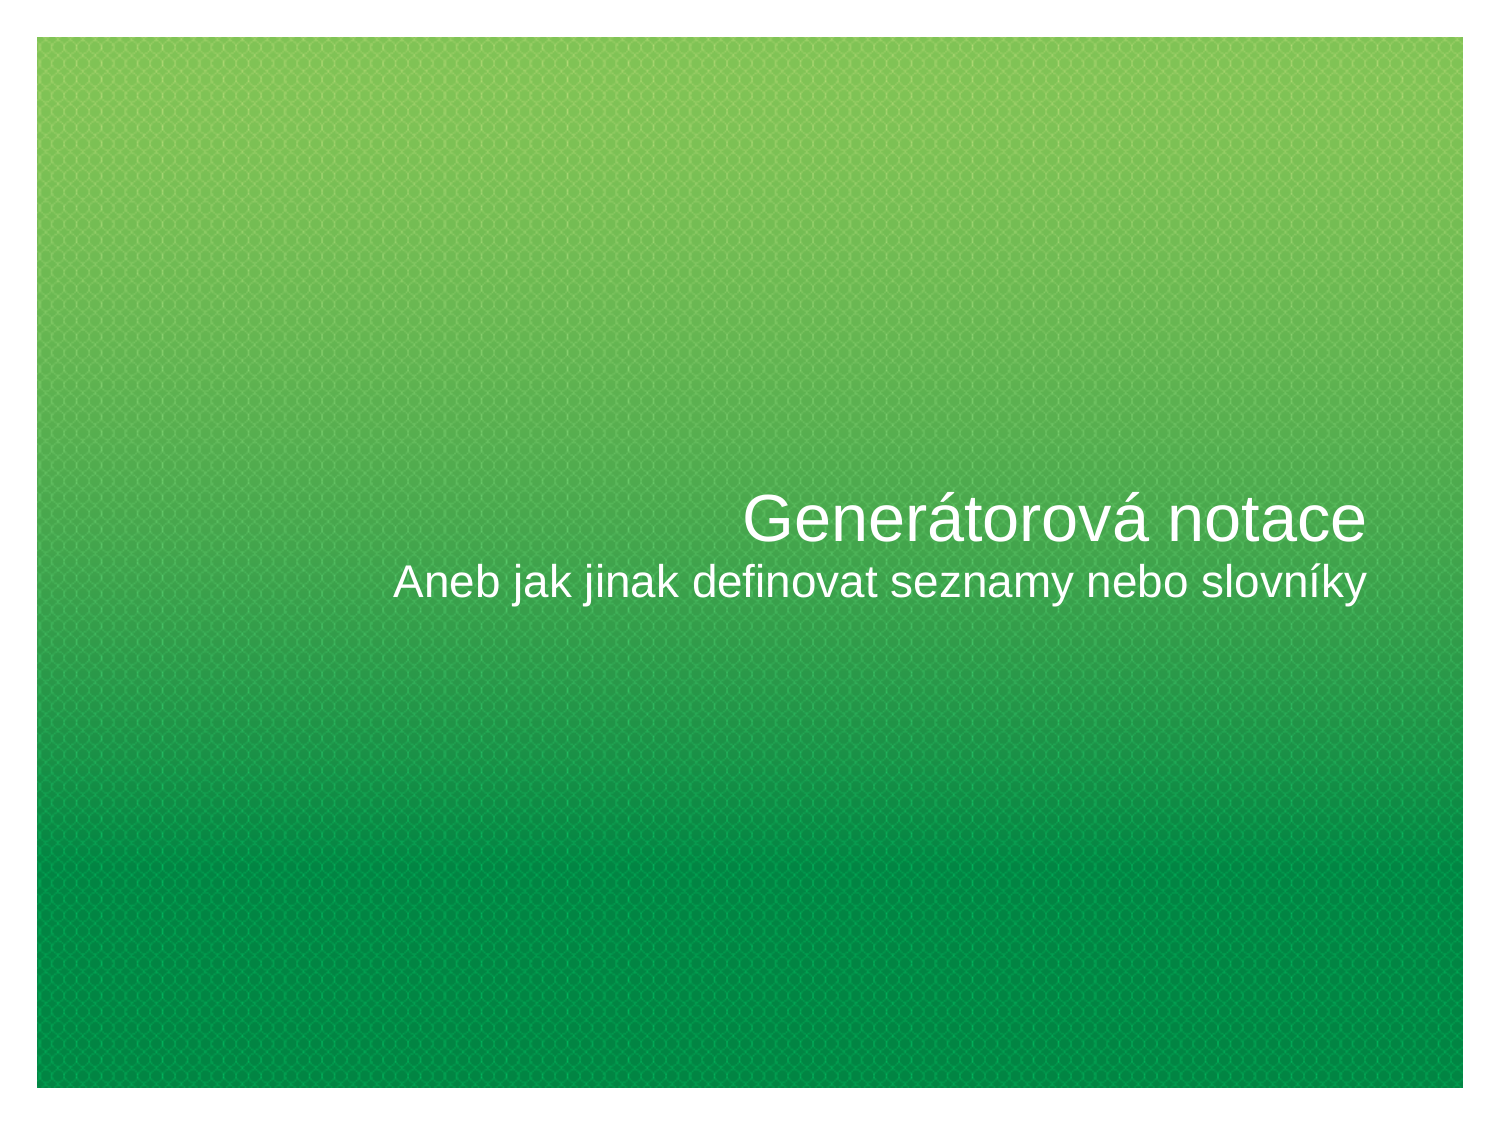

# Generátorová notace Aneb jak jinak definovat seznamy nebo slovníky